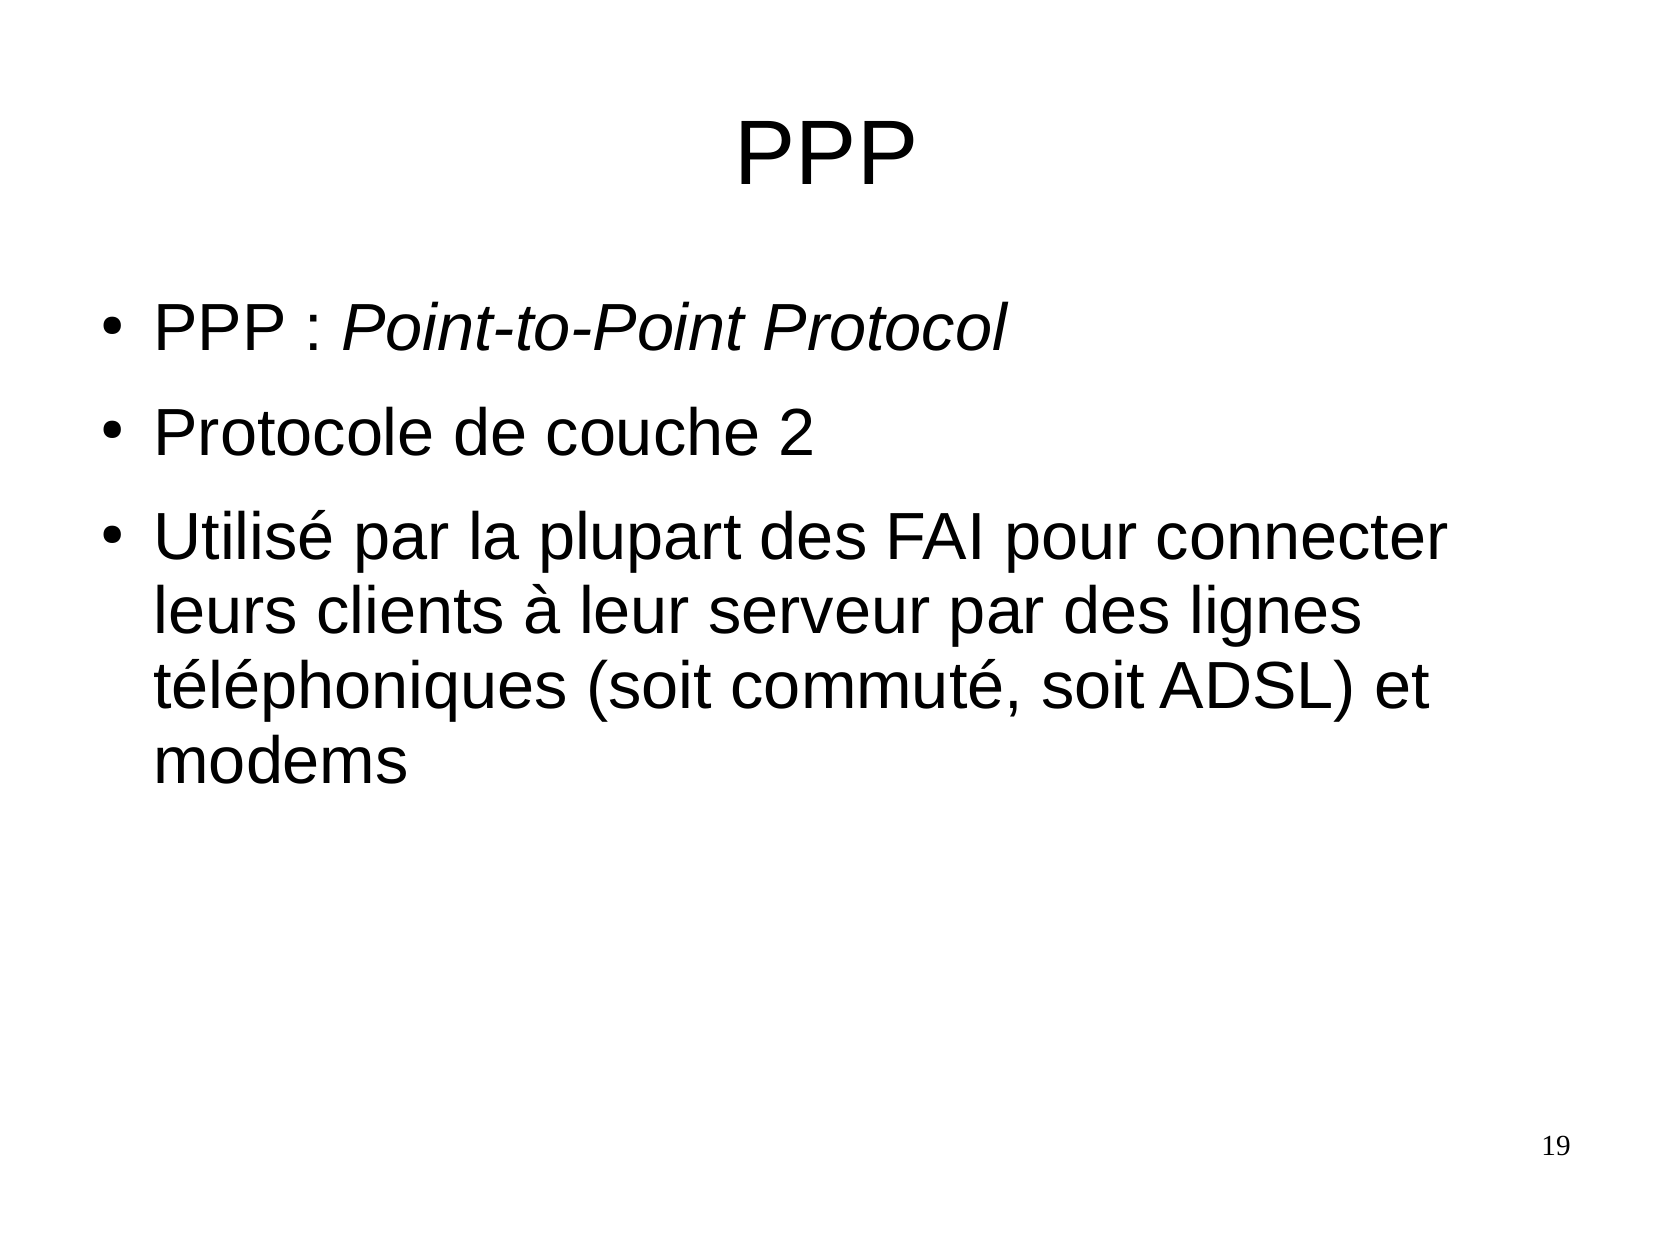

# PPP
PPP : Point-to-Point Protocol
Protocole de couche 2
Utilisé par la plupart des FAI pour connecter leurs clients à leur serveur par des lignes téléphoniques (soit commuté, soit ADSL) et modems
19